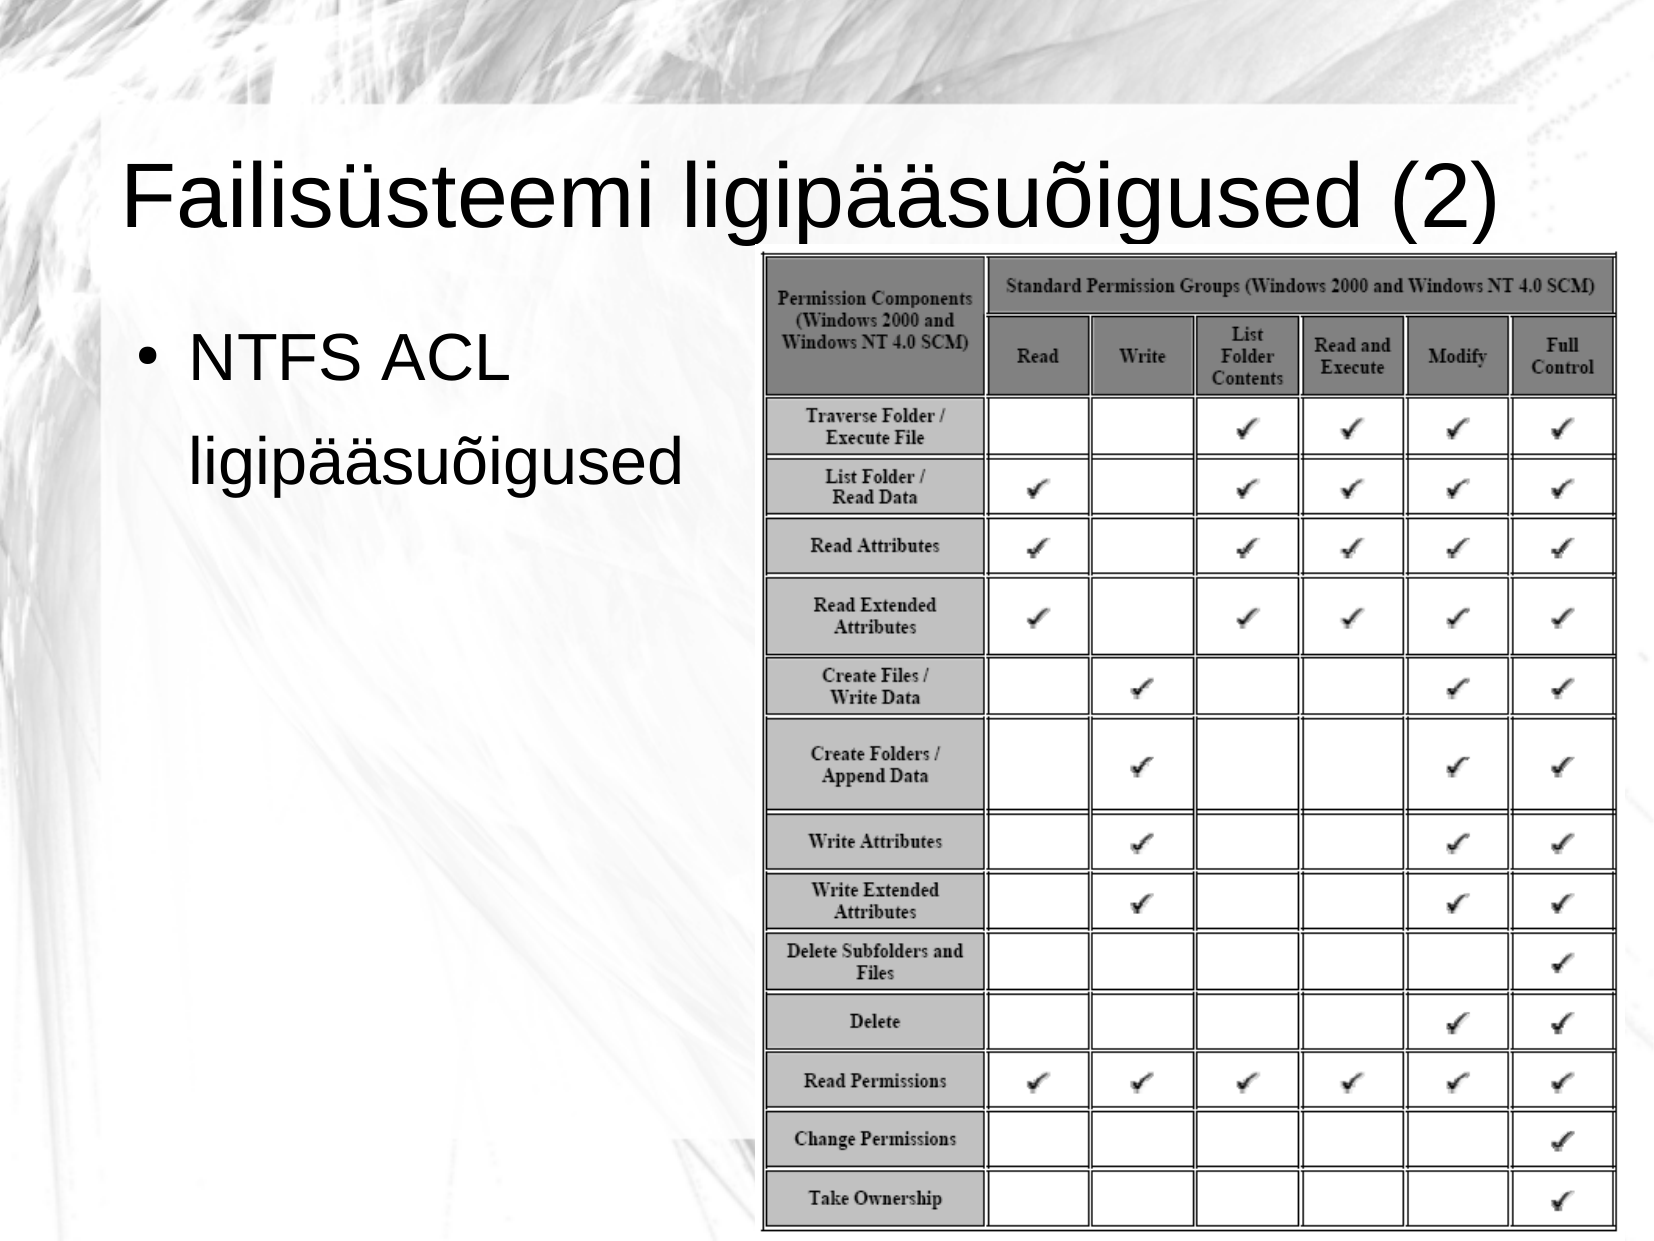

# Failisüsteemi ligipääsuõigused (2)
NTFS ACL
ligipääsuõigused